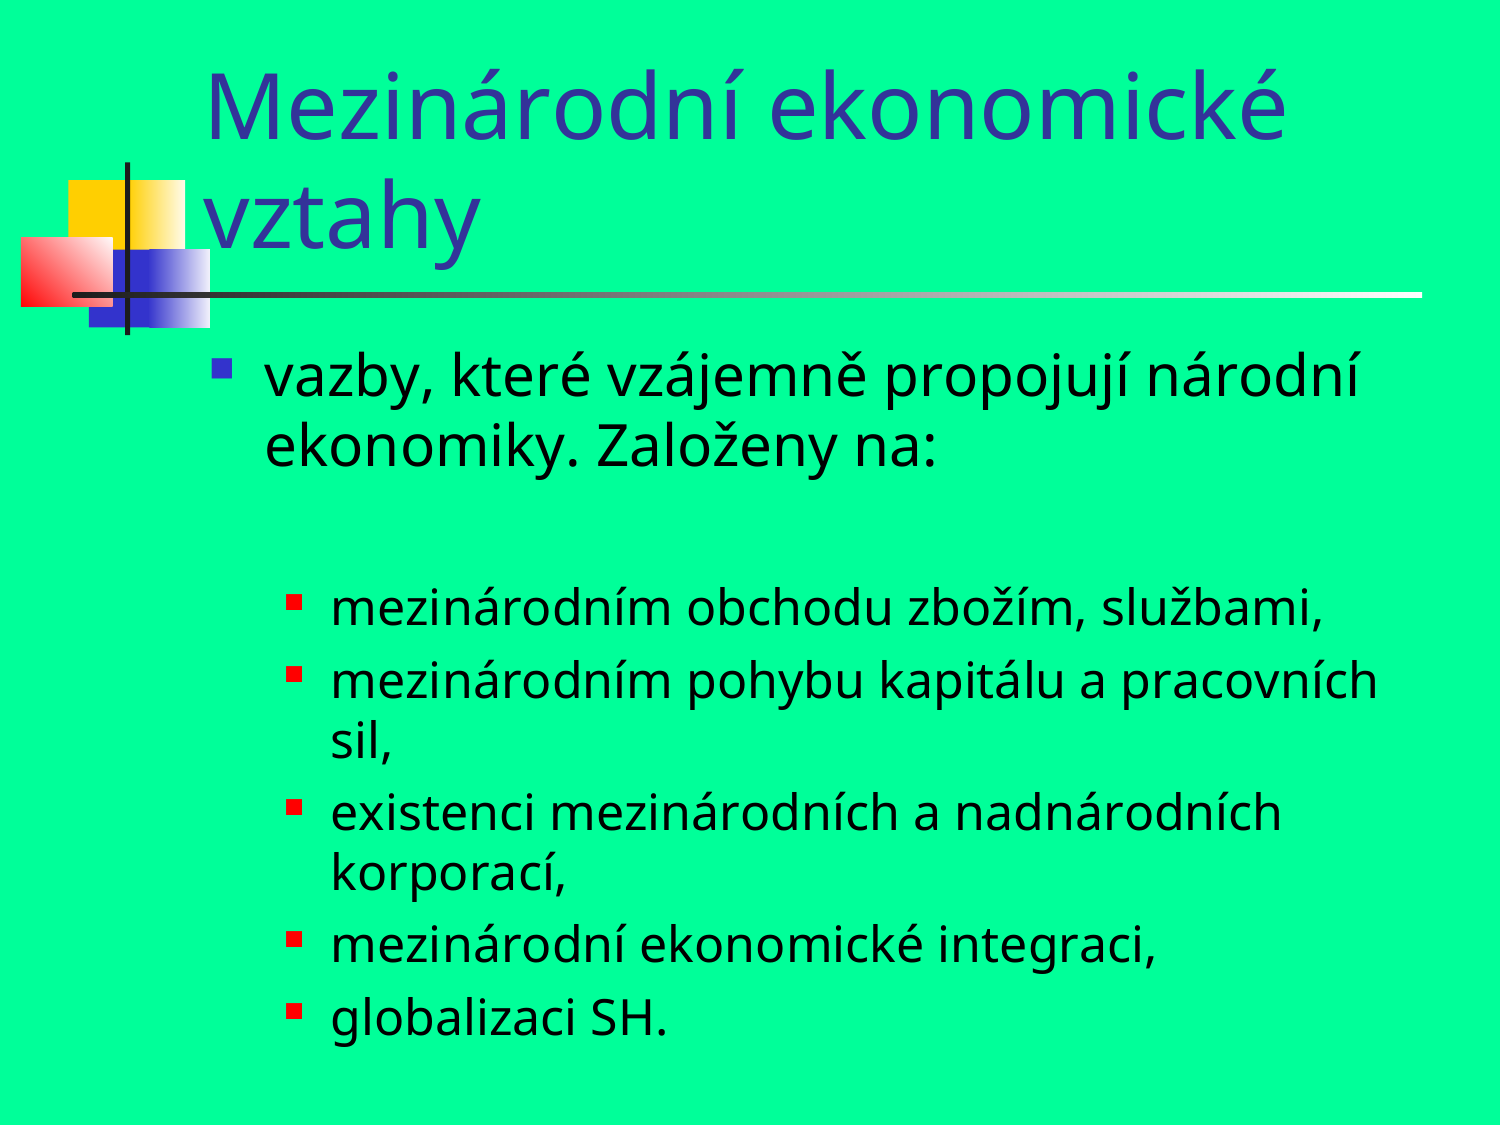

# Mezinárodní ekonomické vztahy
vazby, které vzájemně propojují národní ekonomiky. Založeny na:
mezinárodním obchodu zbožím, službami,
mezinárodním pohybu kapitálu a pracovních sil,
existenci mezinárodních a nadnárodních korporací,
mezinárodní ekonomické integraci,
globalizaci SH.